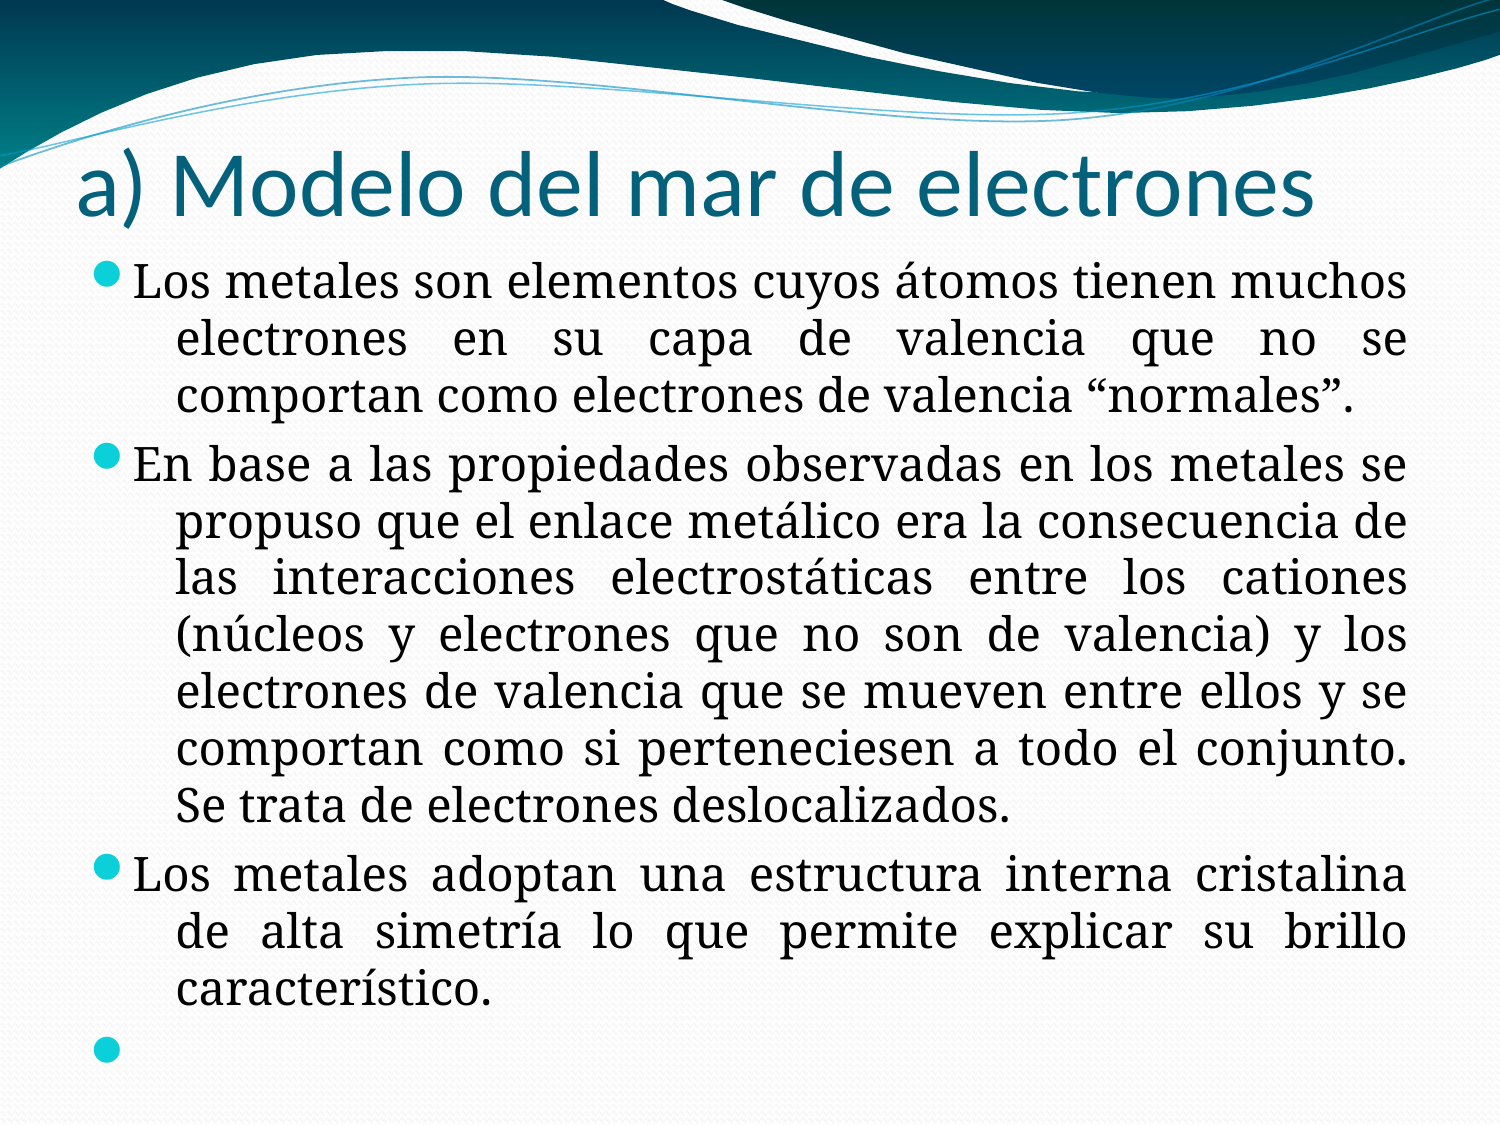

# a) Modelo del mar de electrones
Los metales son elementos cuyos átomos tienen muchos electrones en su capa de valencia que no se comportan como electrones de valencia “normales”.
En base a las propiedades observadas en los metales se propuso que el enlace metálico era la consecuencia de las interacciones electrostáticas entre los cationes (núcleos y electrones que no son de valencia) y los electrones de valencia que se mueven entre ellos y se comportan como si perteneciesen a todo el conjunto. Se trata de electrones deslocalizados.
Los metales adoptan una estructura interna cristalina de alta simetría lo que permite explicar su brillo característico.